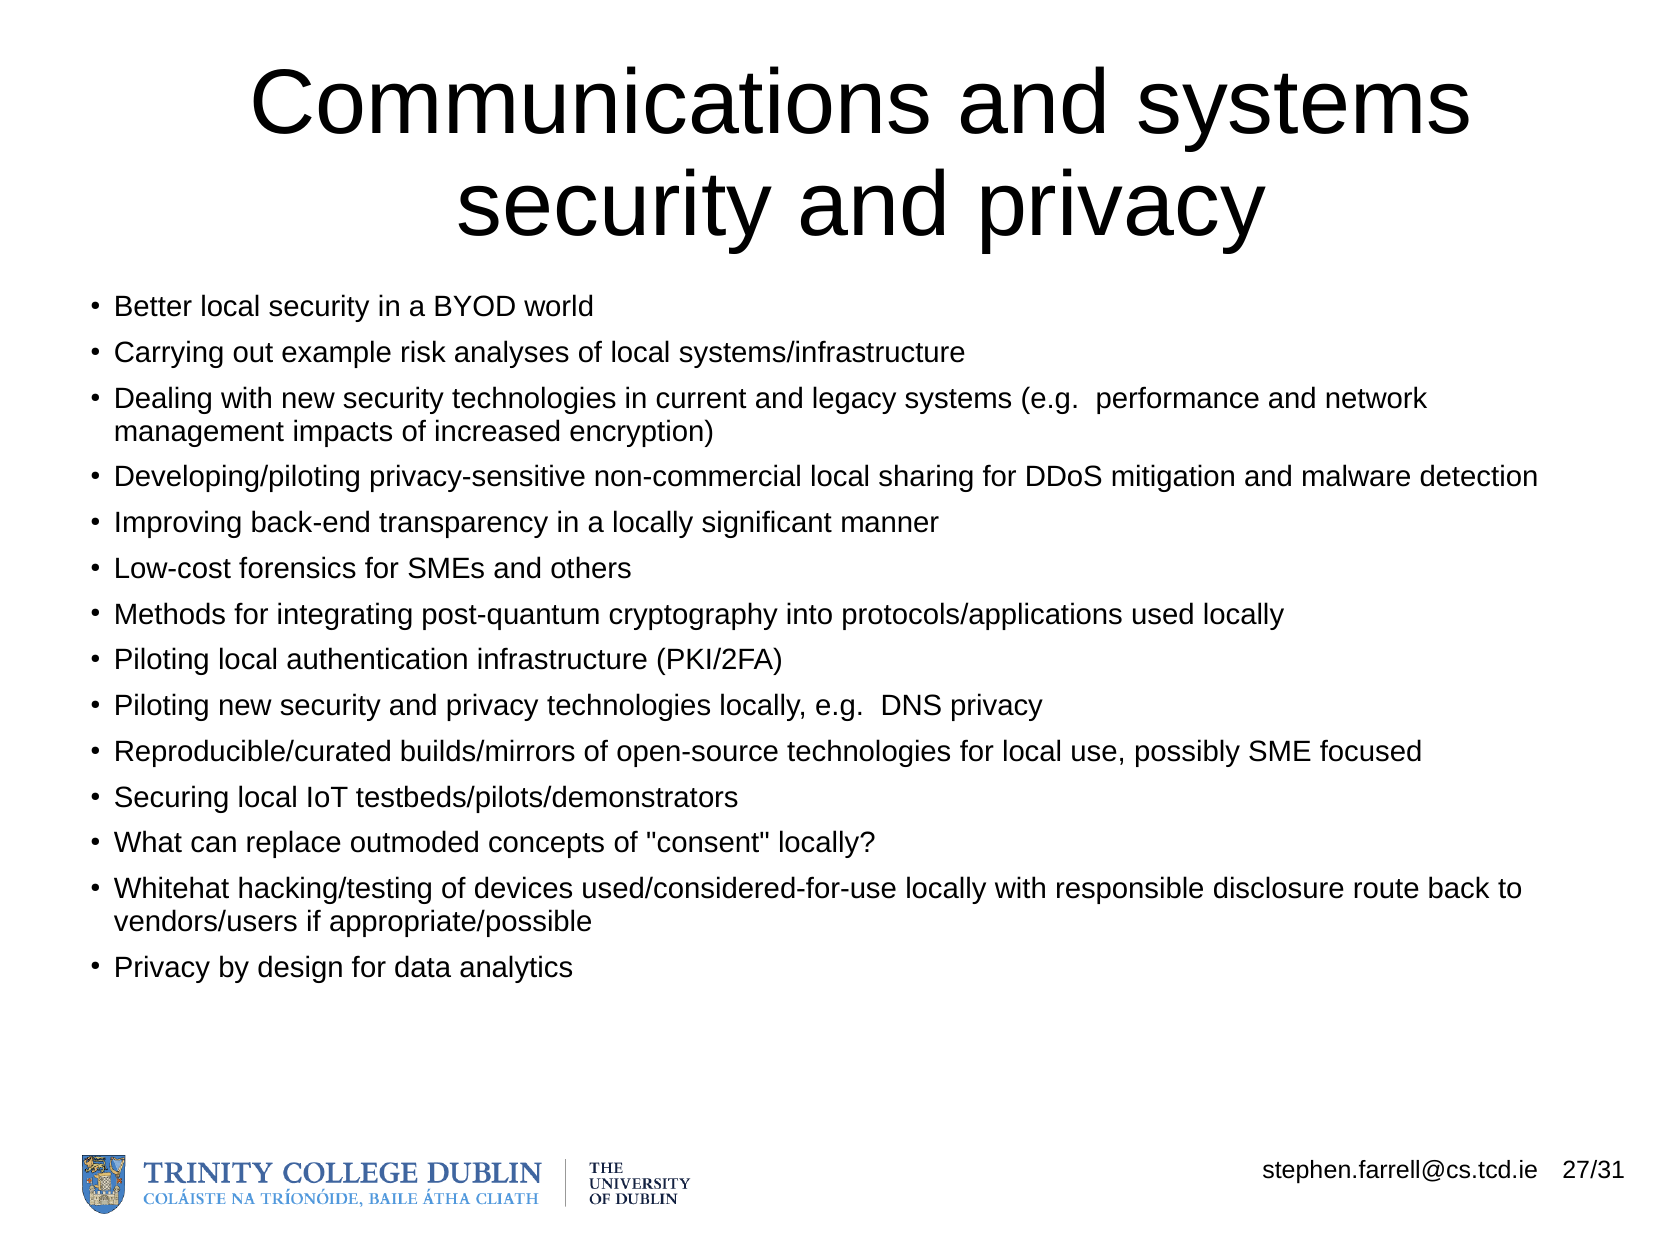

# Communications and systems security and privacy
Better local security in a BYOD world
Carrying out example risk analyses of local systems/infrastructure
Dealing with new security technologies in current and legacy systems (e.g. performance and network management impacts of increased encryption)
Developing/piloting privacy-sensitive non-commercial local sharing for DDoS mitigation and malware detection
Improving back-end transparency in a locally significant manner
Low-cost forensics for SMEs and others
Methods for integrating post-quantum cryptography into protocols/applications used locally
Piloting local authentication infrastructure (PKI/2FA)
Piloting new security and privacy technologies locally, e.g. DNS privacy
Reproducible/curated builds/mirrors of open-source technologies for local use, possibly SME focused
Securing local IoT testbeds/pilots/demonstrators
What can replace outmoded concepts of "consent" locally?
Whitehat hacking/testing of devices used/considered-for-use locally with responsible disclosure route back to vendors/users if appropriate/possible
Privacy by design for data analytics